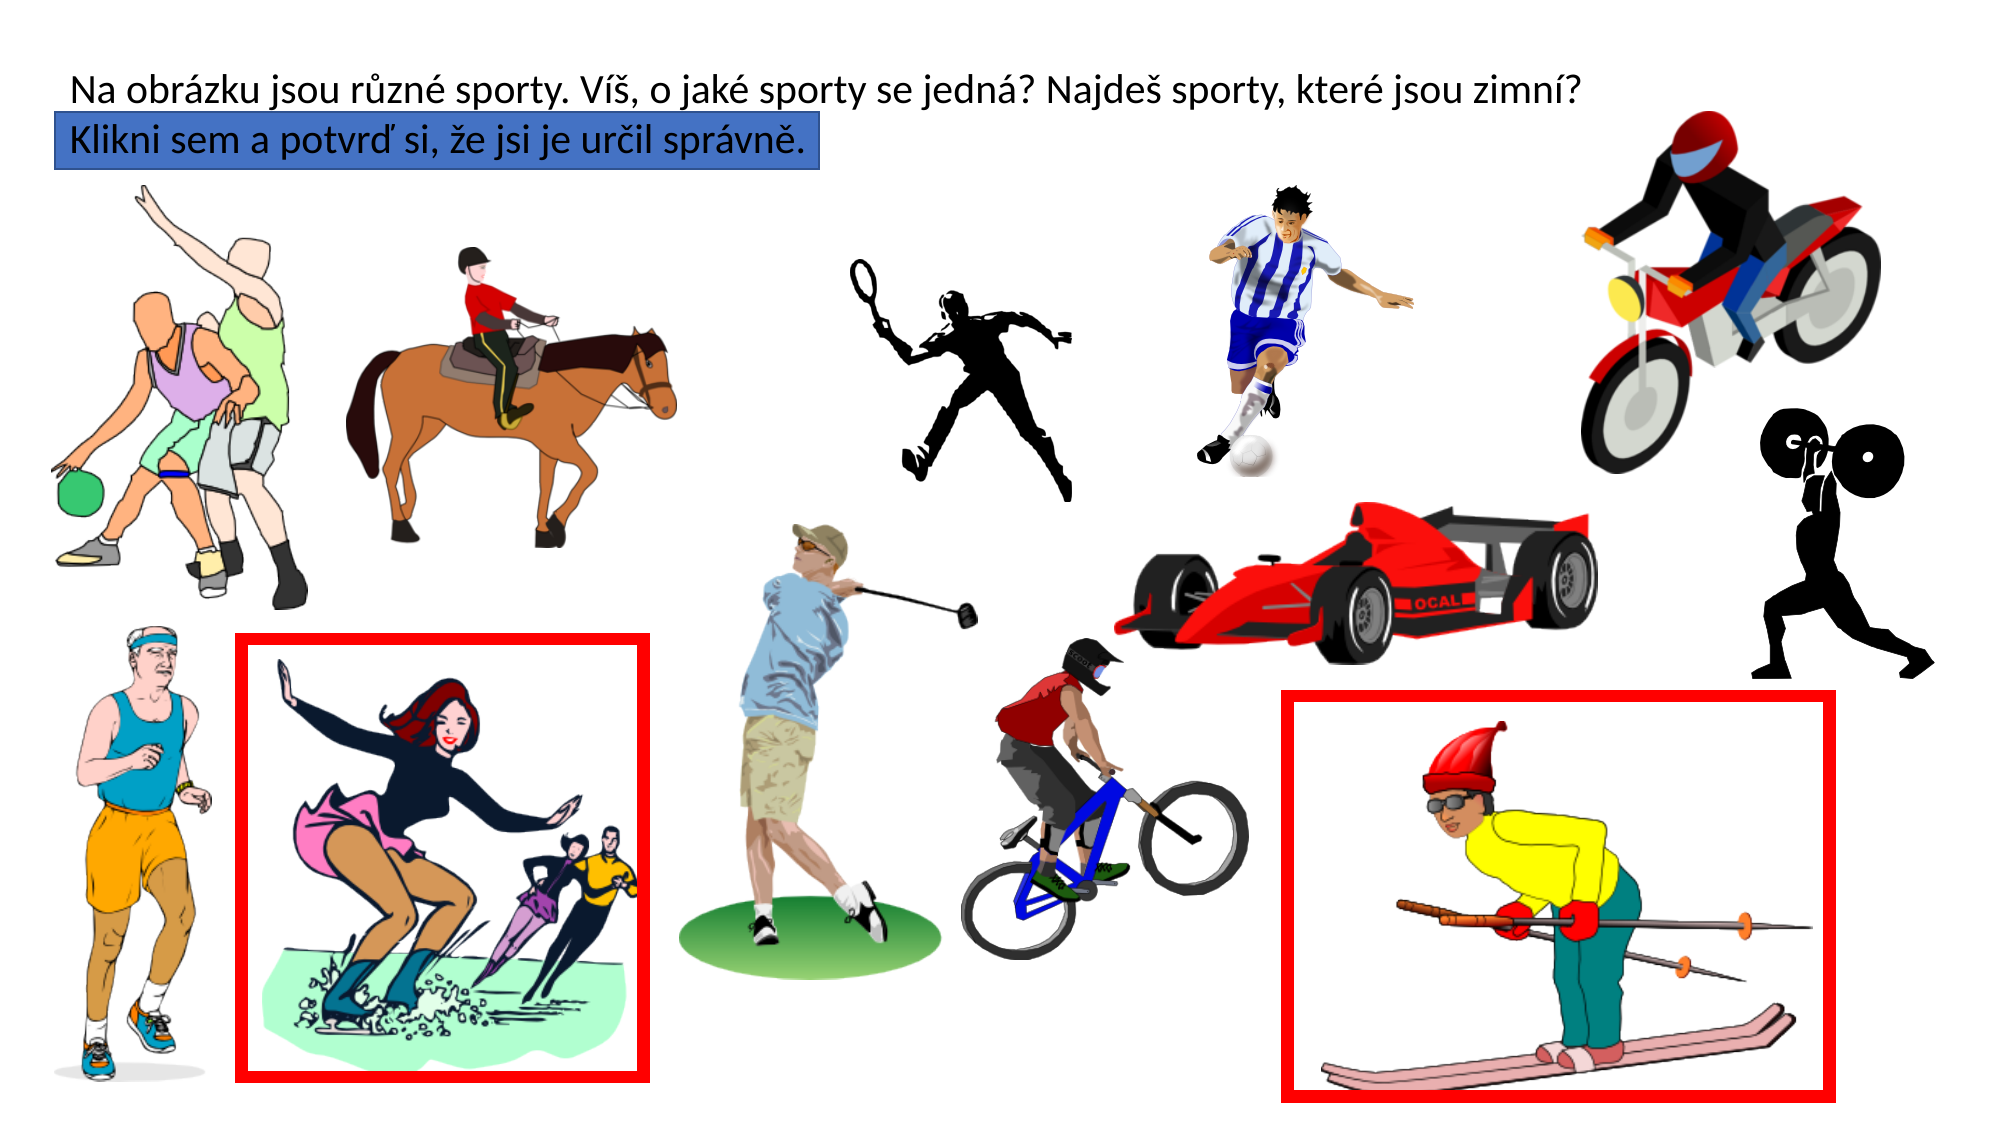

Na obrázku jsou různé sporty. Víš, o jaké sporty se jedná? Najdeš sporty, které jsou zimní?
Klikni sem a potvrď si, že jsi je určil správně.